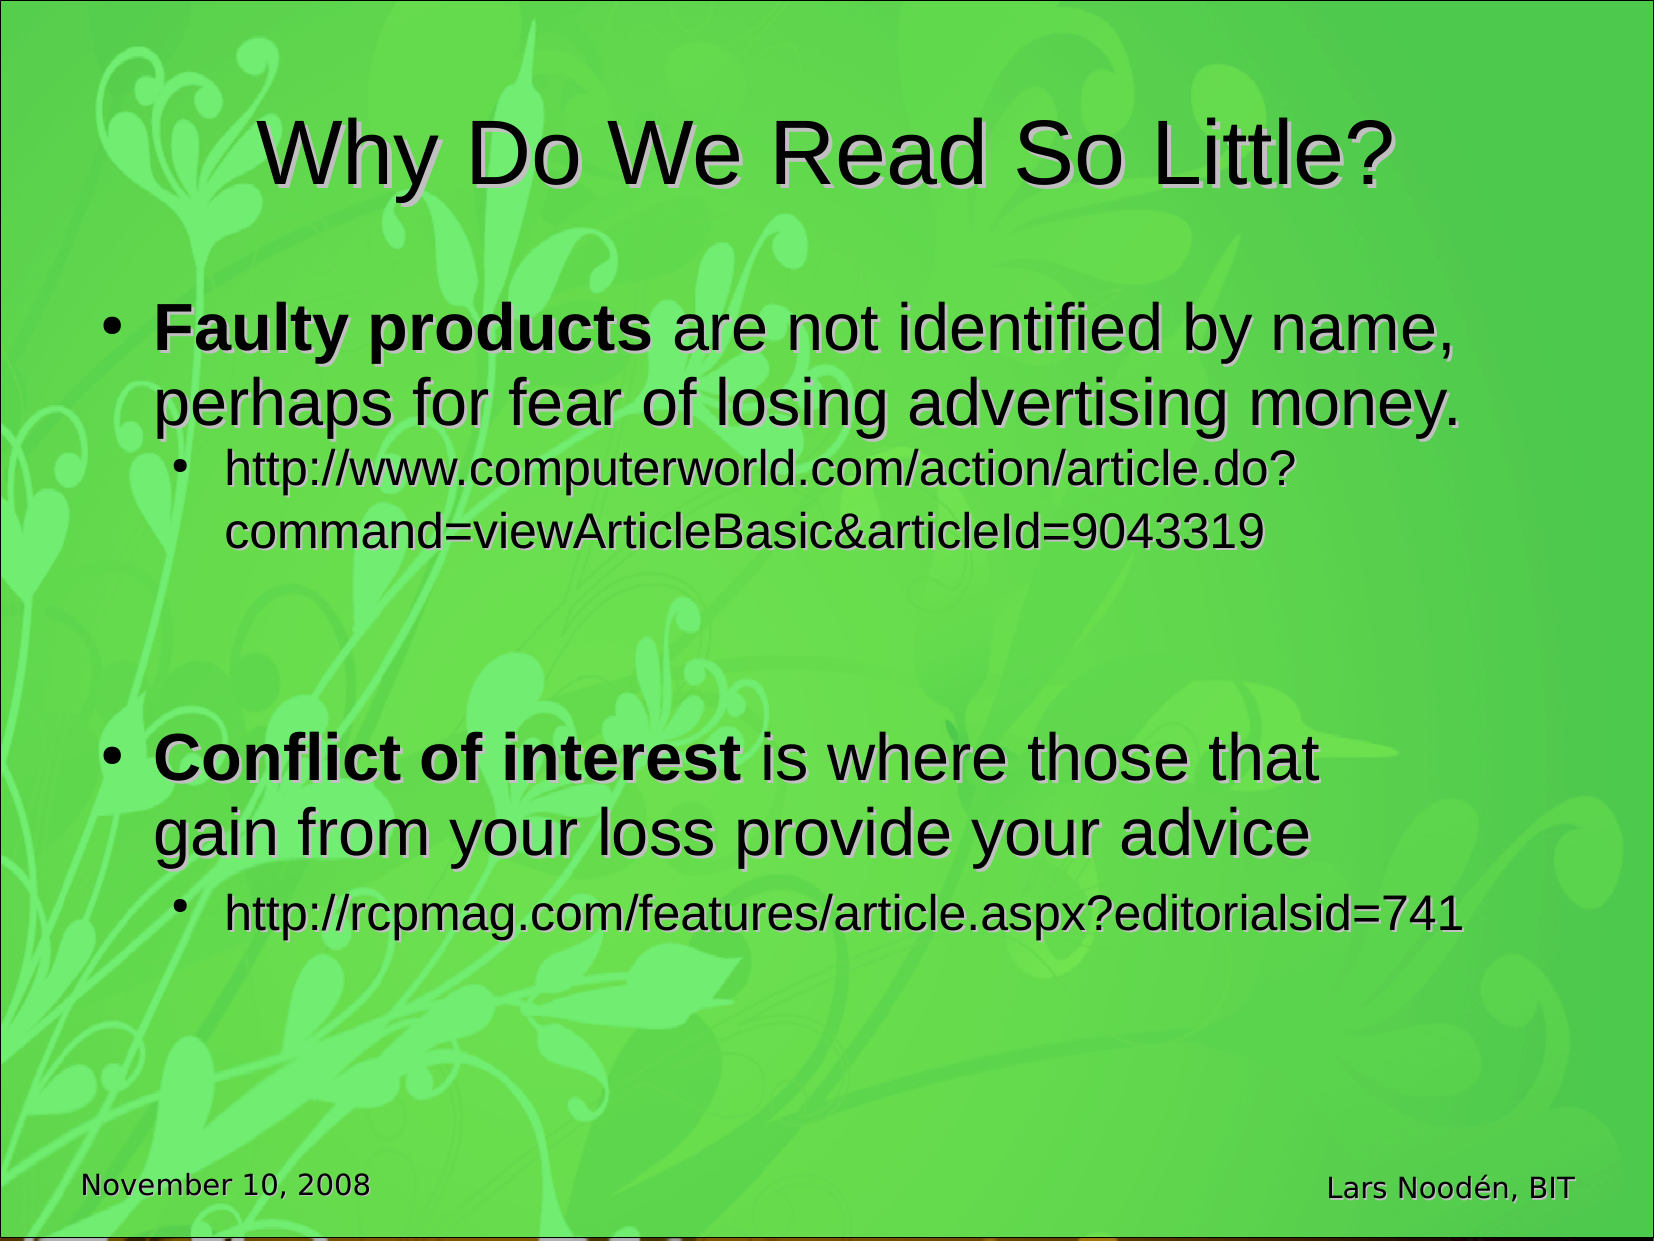

# Why Do We Read So Little?
Faulty products are not identified by name, perhaps for fear of losing advertising money.
http://www.computerworld.com/action/article.do?command=viewArticleBasic&articleId=9043319
Conflict of interest is where those that
gain from your loss provide your advice
http://rcpmag.com/features/article.aspx?editorialsid=741